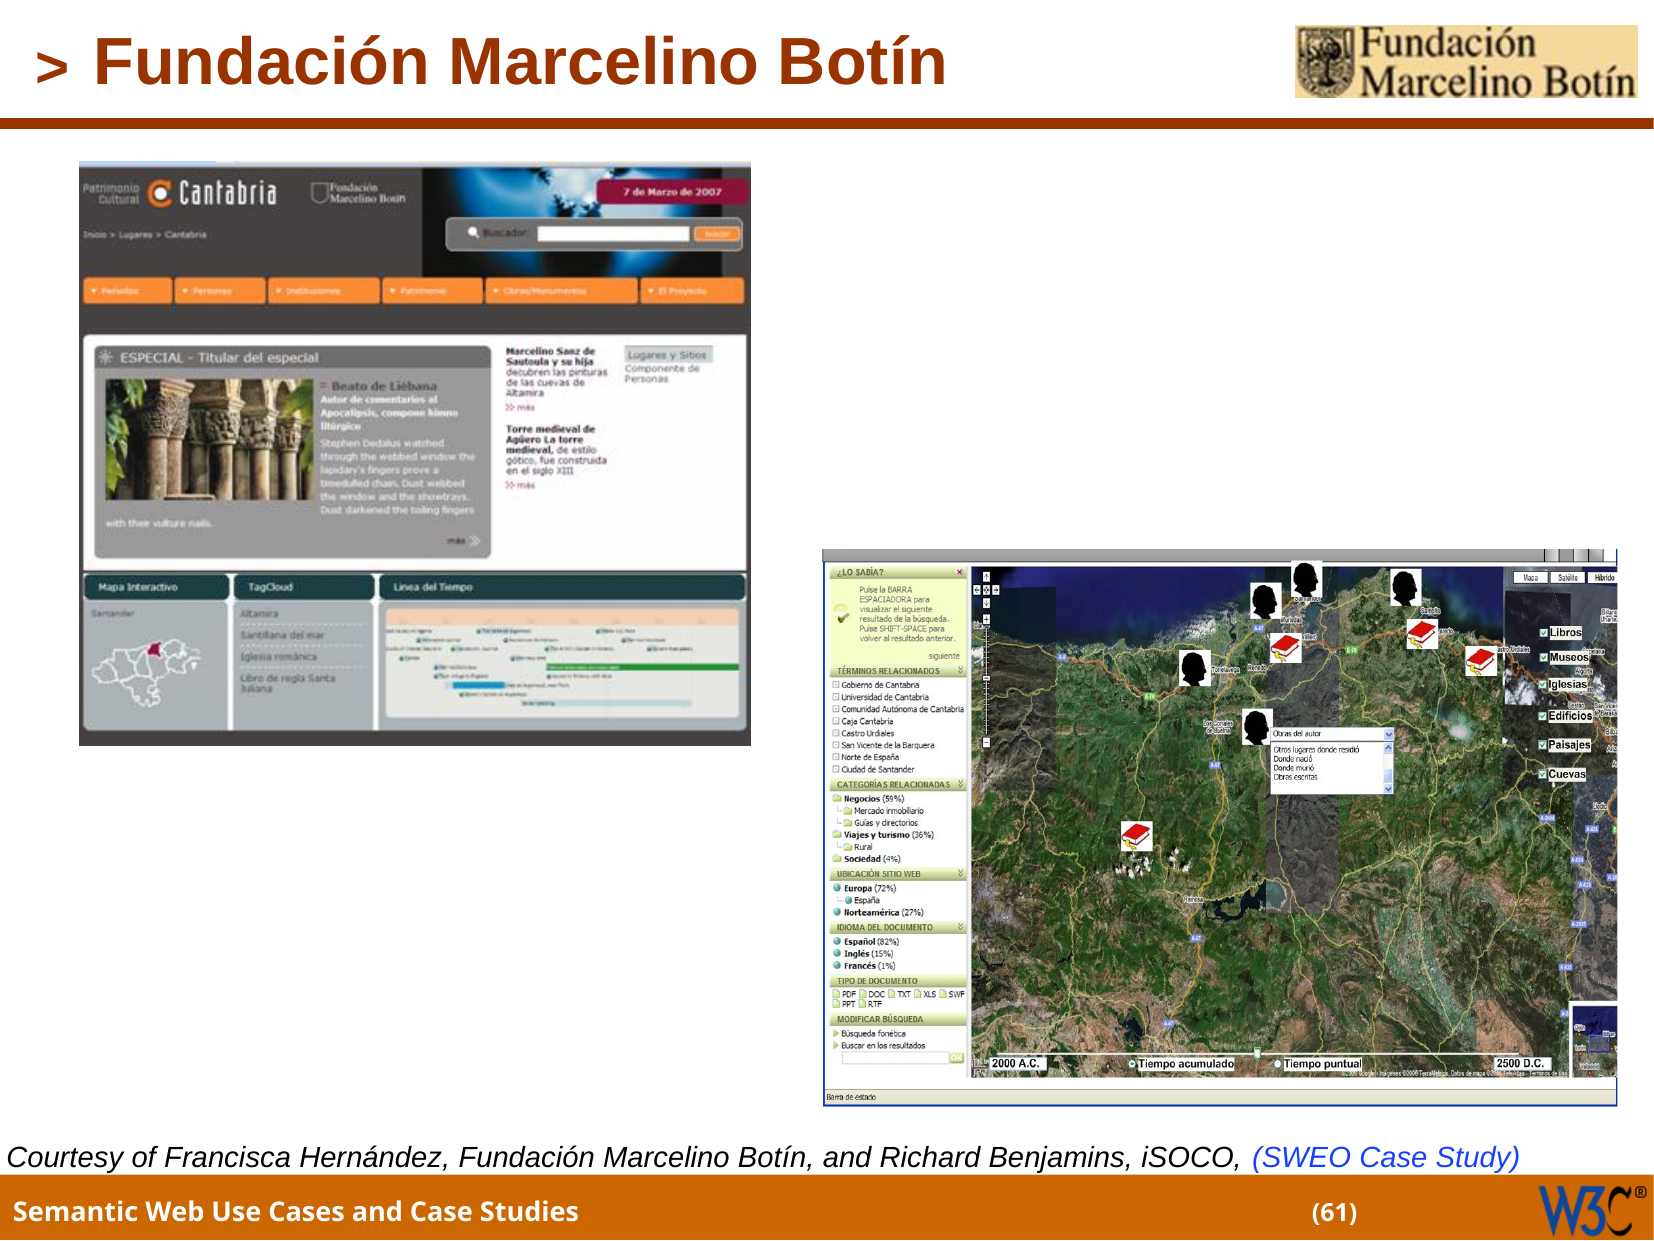

# Fundación Marcelino Botín
Courtesy of Francisca Hernández, Fundación Marcelino Botín, and Richard Benjamins, iSOCO, (SWEO Case Study)